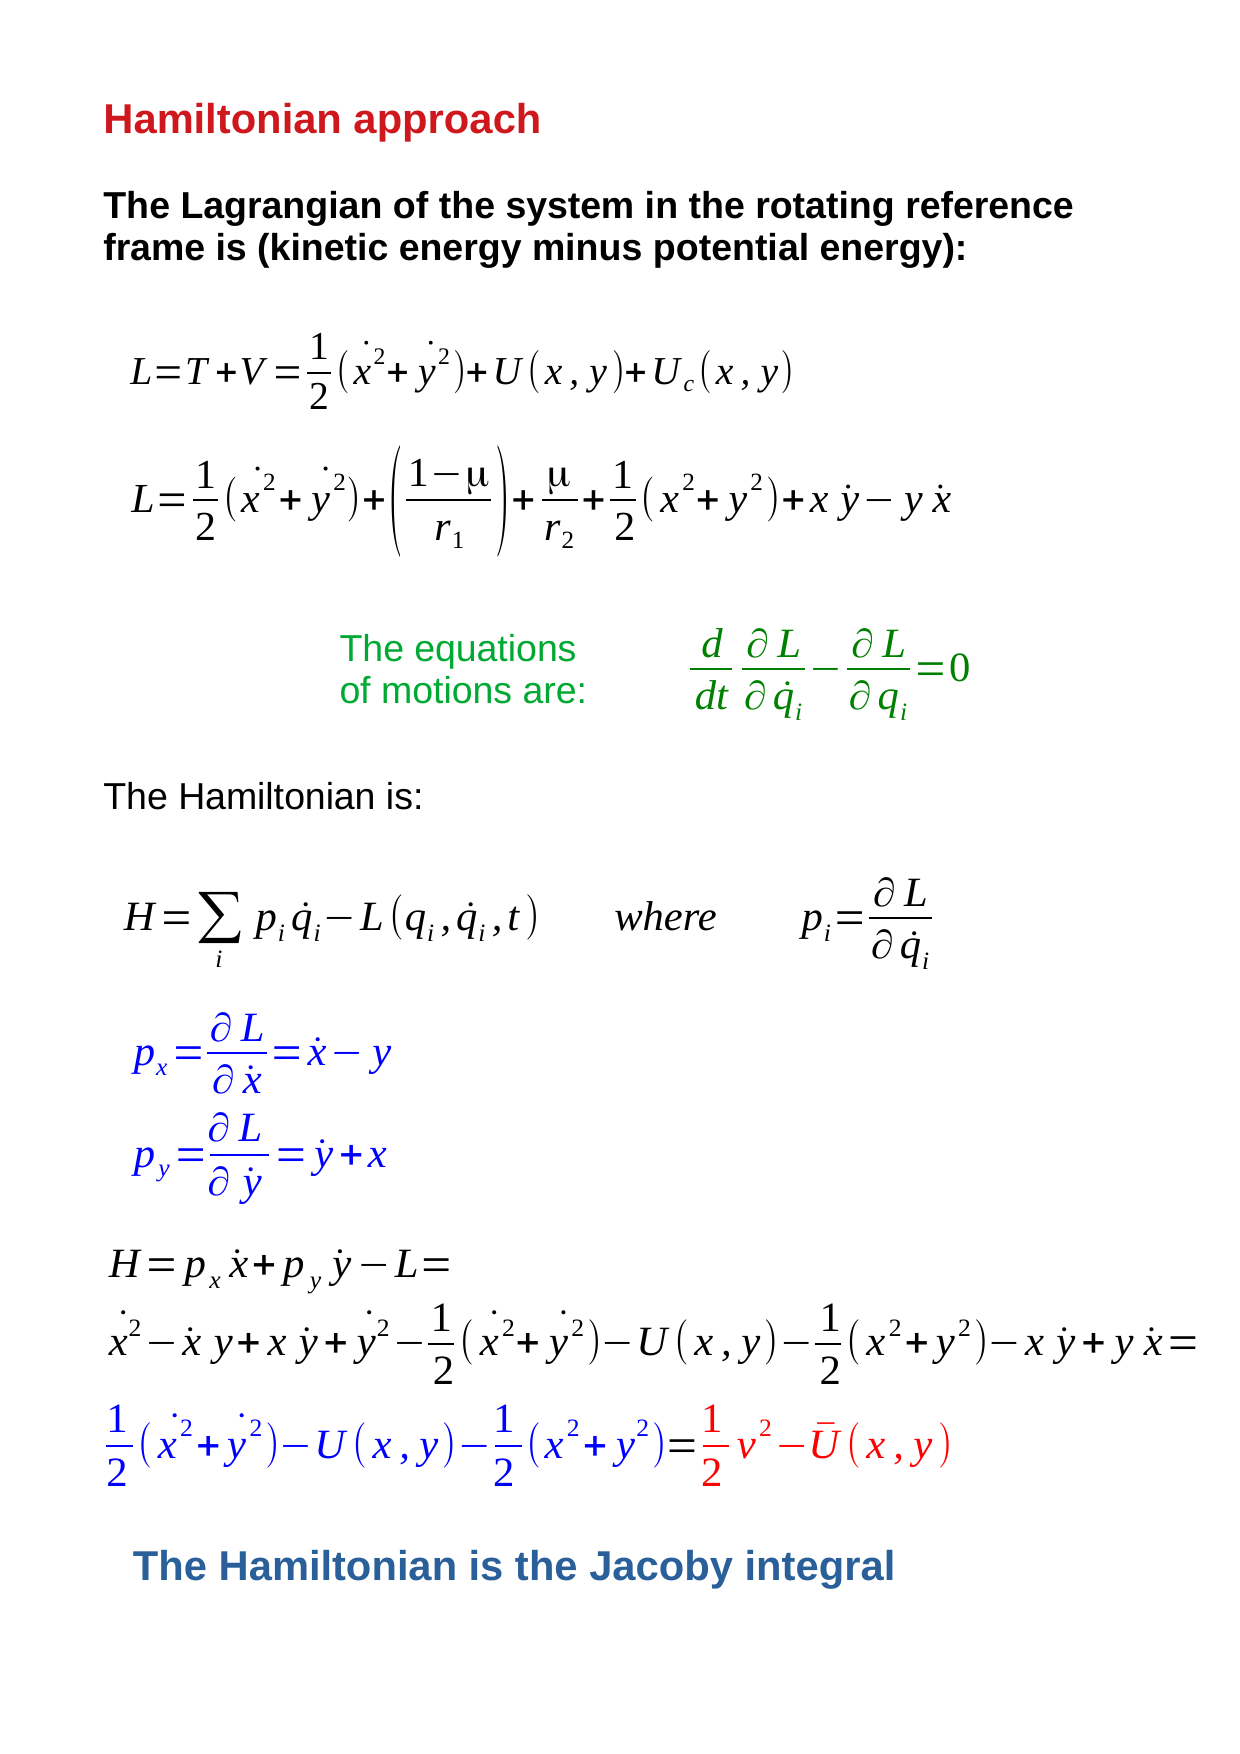

Hamiltonian approach
The Lagrangian of the system in the rotating reference frame is (kinetic energy minus potential energy):
The equations of motions are:
The Hamiltonian is:
The Hamiltonian is the Jacoby integral